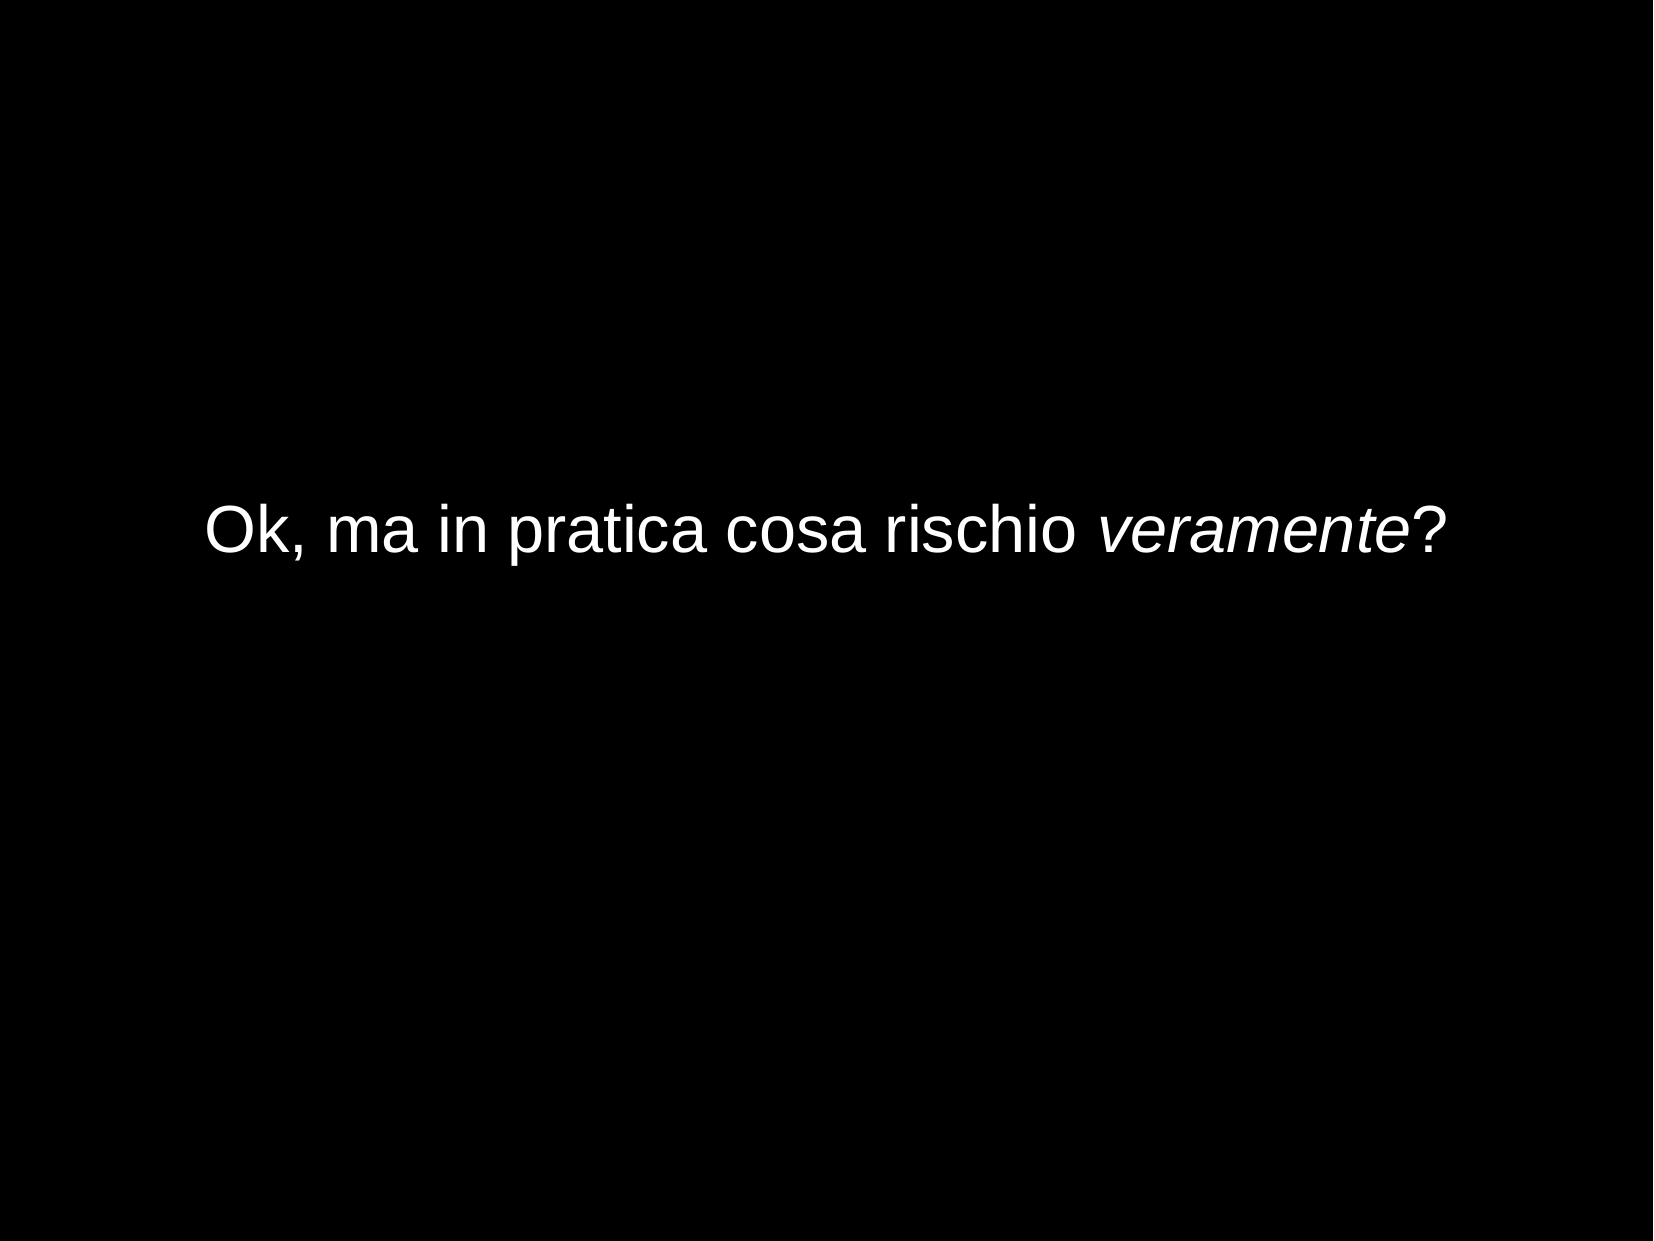

# Ok, ma in pratica cosa rischio veramente?